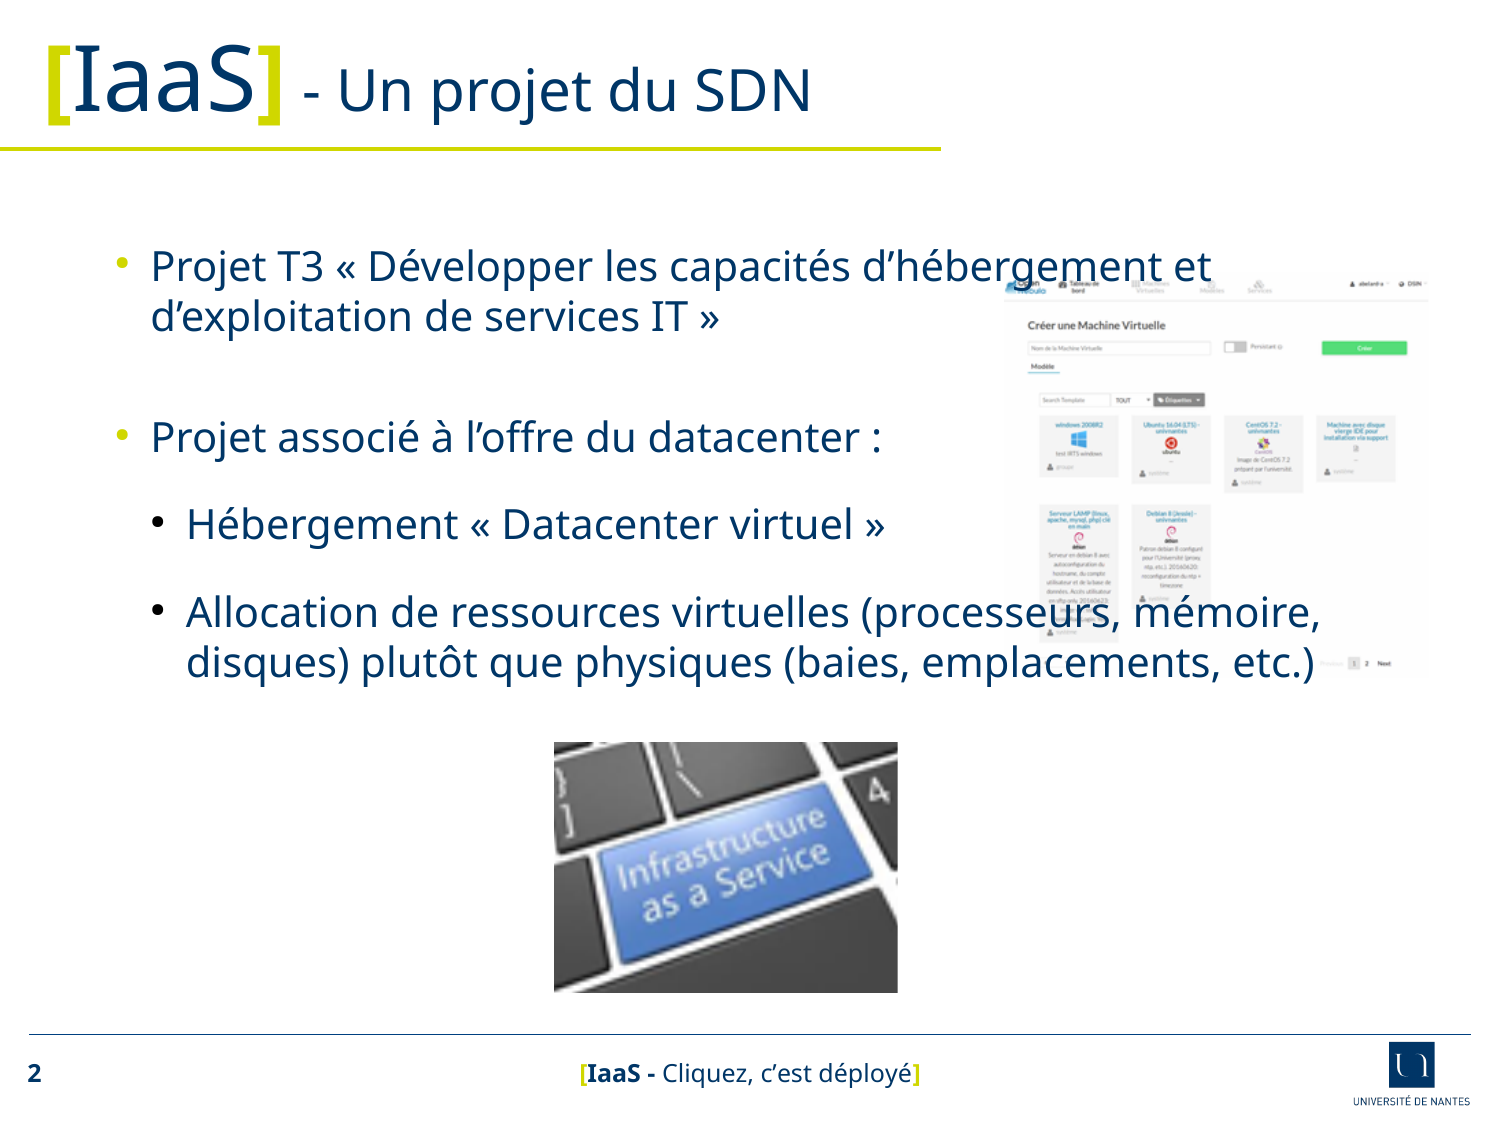

# [IaaS] - Un projet du SDN
Projet T3 « Développer les capacités d’hébergement et d’exploitation de services IT »
Projet associé à l’offre du datacenter :
Hébergement « Datacenter virtuel »
Allocation de ressources virtuelles (processeurs, mémoire, disques) plutôt que physiques (baies, emplacements, etc.)
[IaaS - Cliquez, c’est déployé]